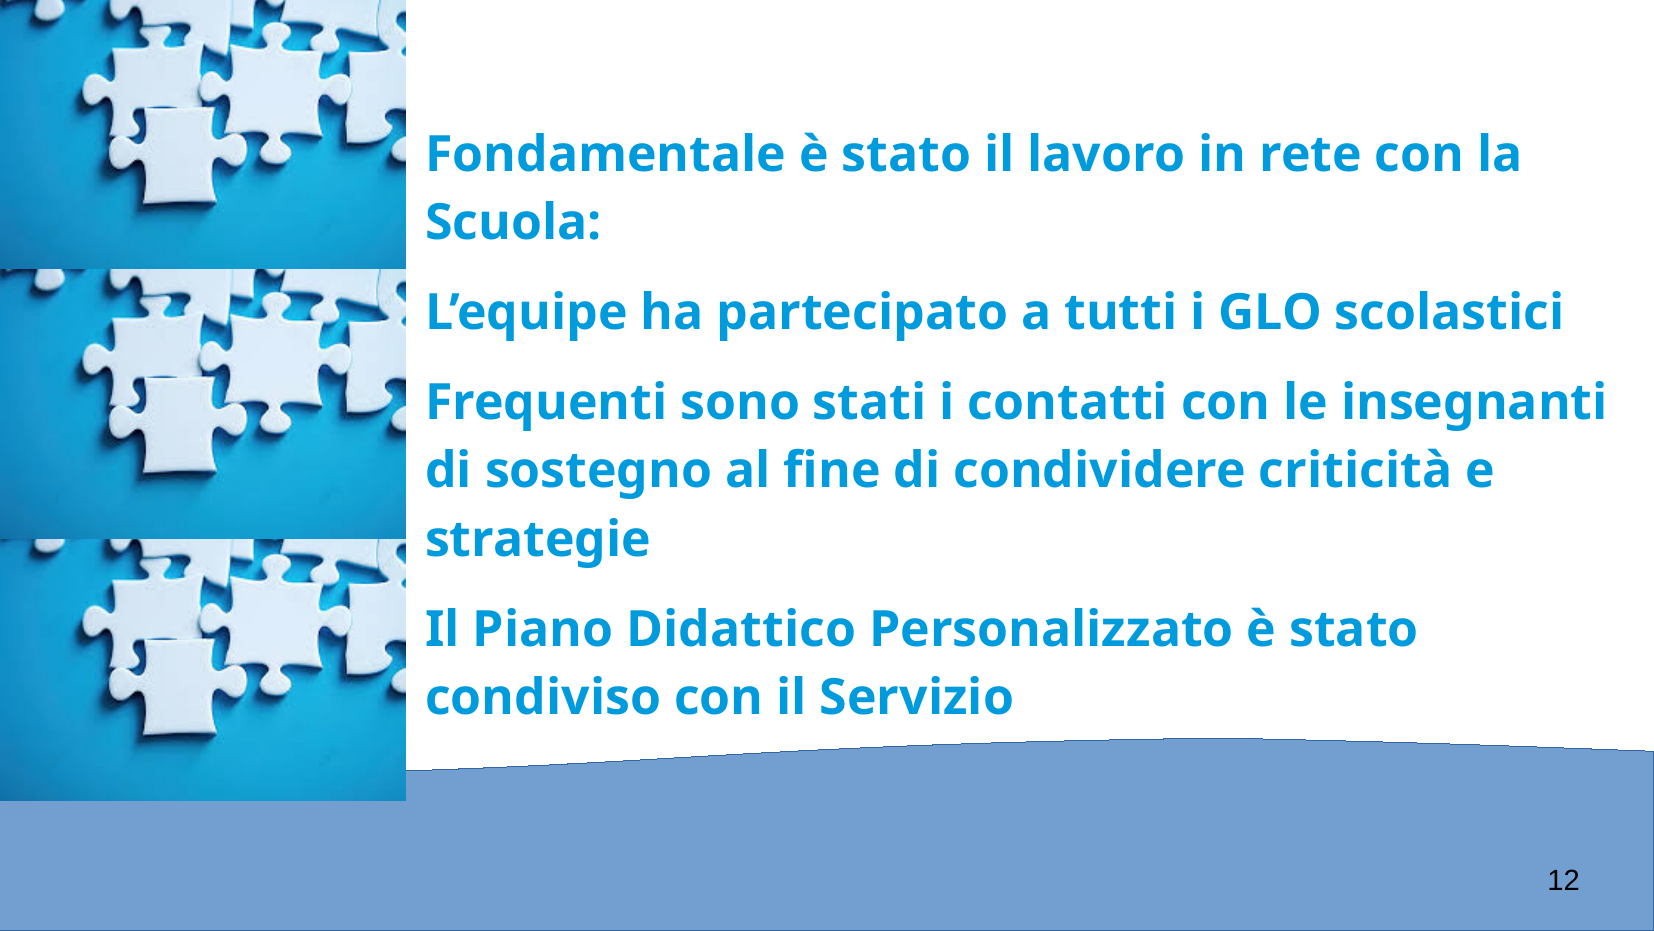

# Fondamentale è stato il lavoro in rete con la Scuola:
L’equipe ha partecipato a tutti i GLO scolastici
Frequenti sono stati i contatti con le insegnanti di sostegno al fine di condividere criticità e strategie
Il Piano Didattico Personalizzato è stato condiviso con il Servizio